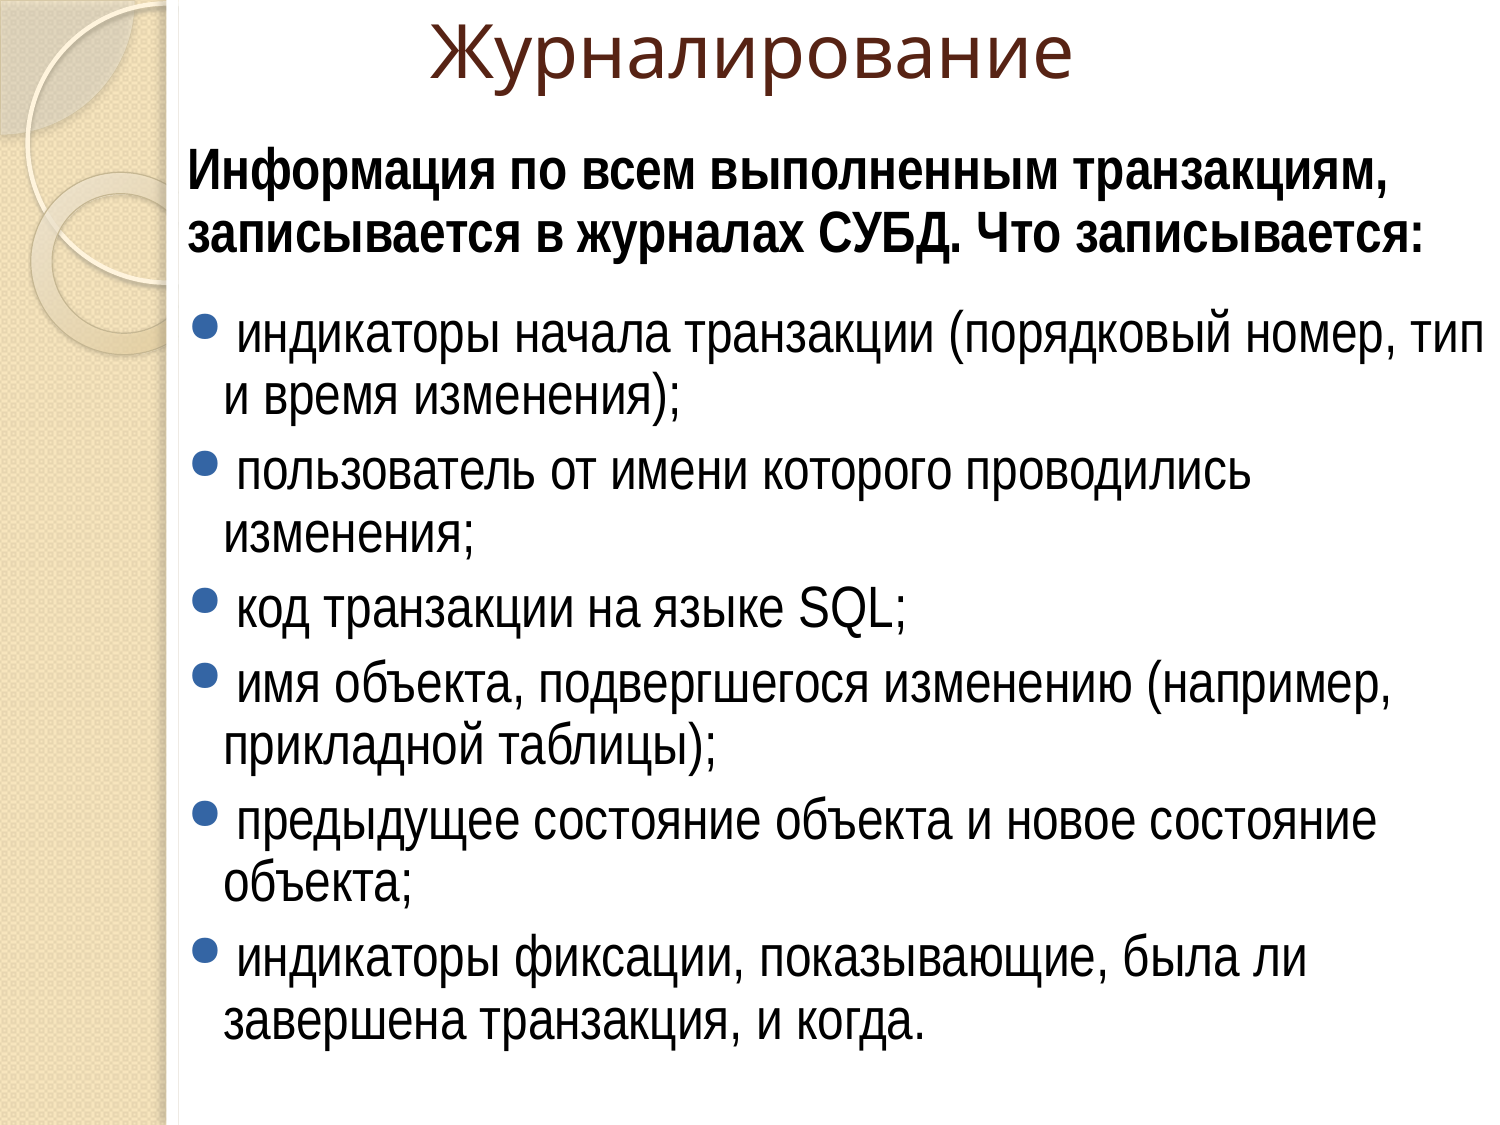

# Журналирование
Информация по всем выполненным транзакциям, записывается в журналах СУБД. Что записывается:
 индикаторы начала транзакции (порядковый номер, тип и время изменения);
 пользователь от имени которого проводились изменения;
 код транзакции на языке SQL;
 имя объекта, подвергшегося изменению (например, прикладной таблицы);
 предыдущее состояние объекта и новое состояние объекта;
 индикаторы фиксации, показывающие, была ли завершена транзакция, и когда.